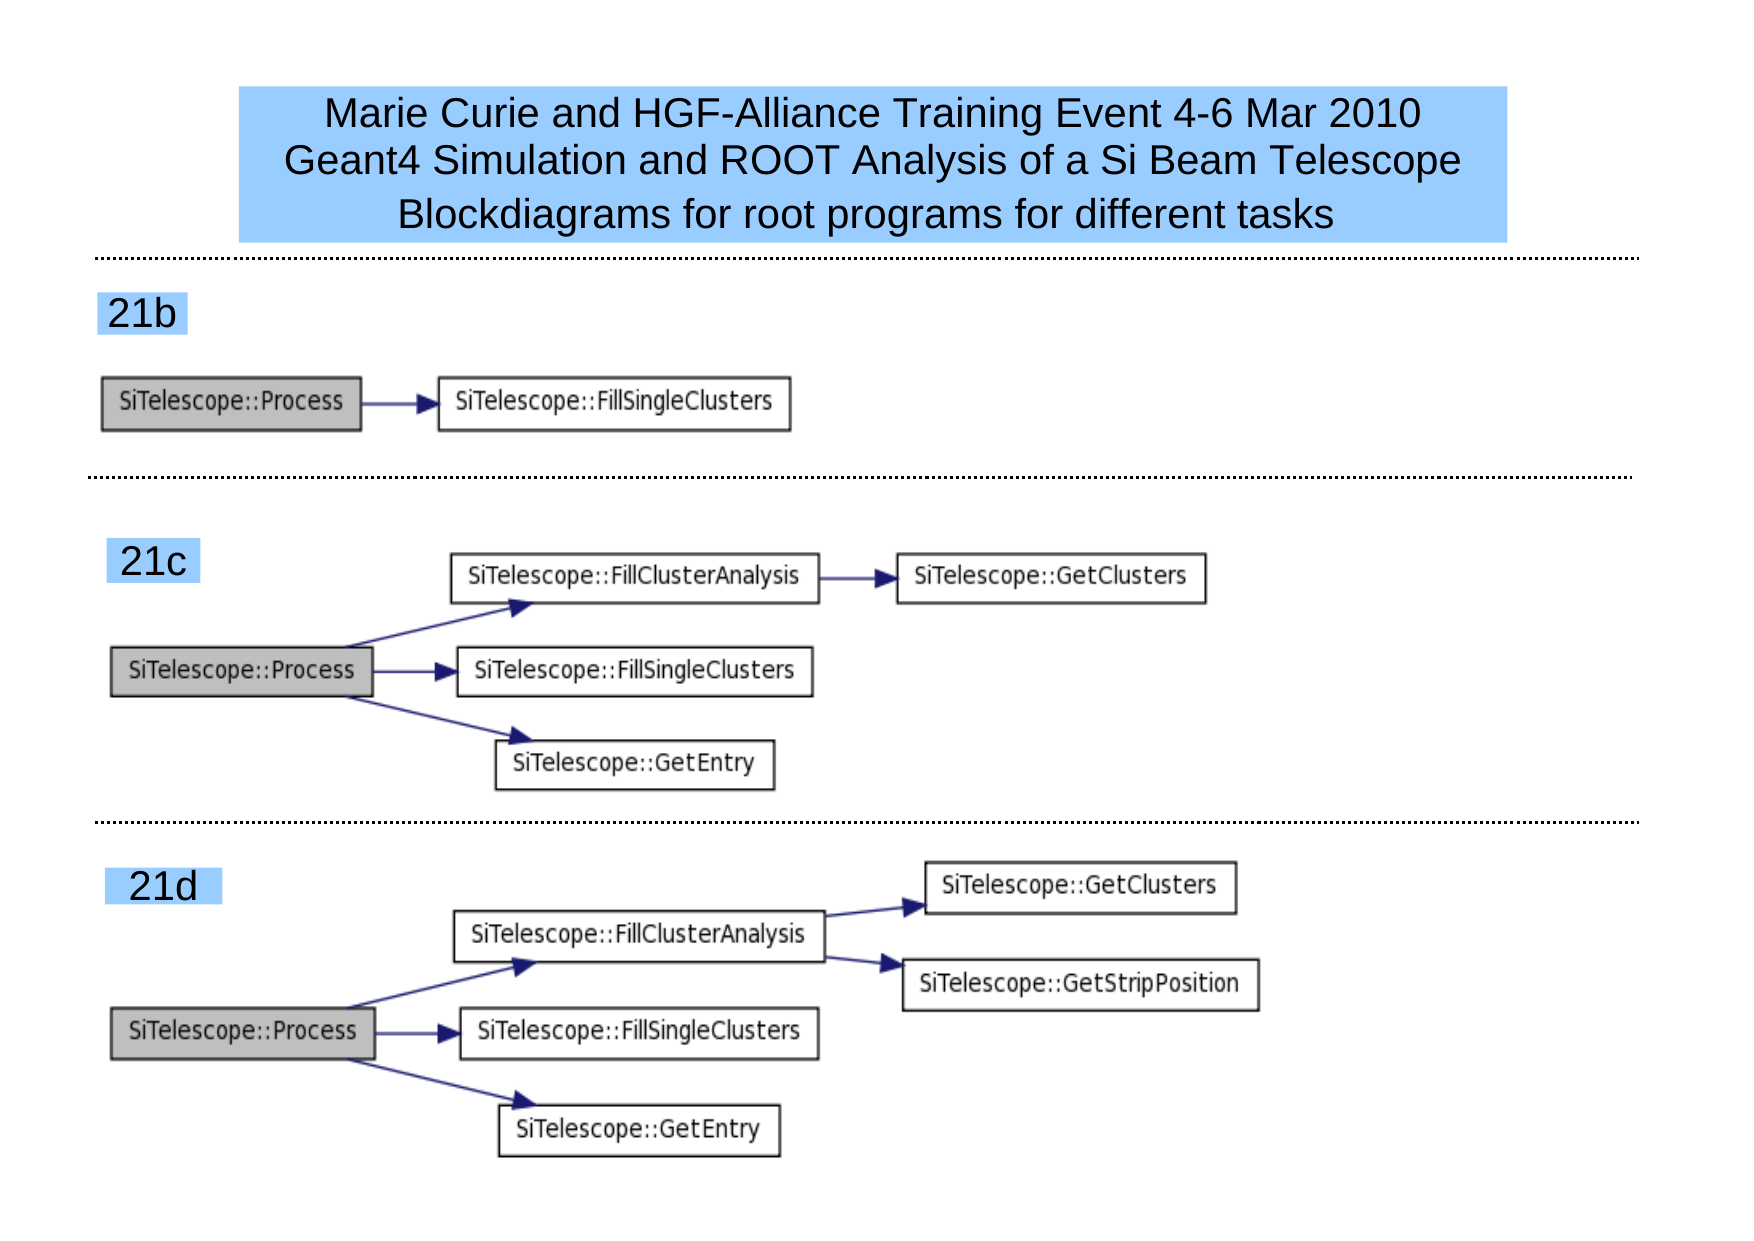

Marie Curie and HGF-Alliance Training Event 4-6 Mar 2010
Geant4 Simulation and ROOT Analysis of a Si Beam Telescope
Blockdiagrams for root programs for different tasks
21b
21c
21d